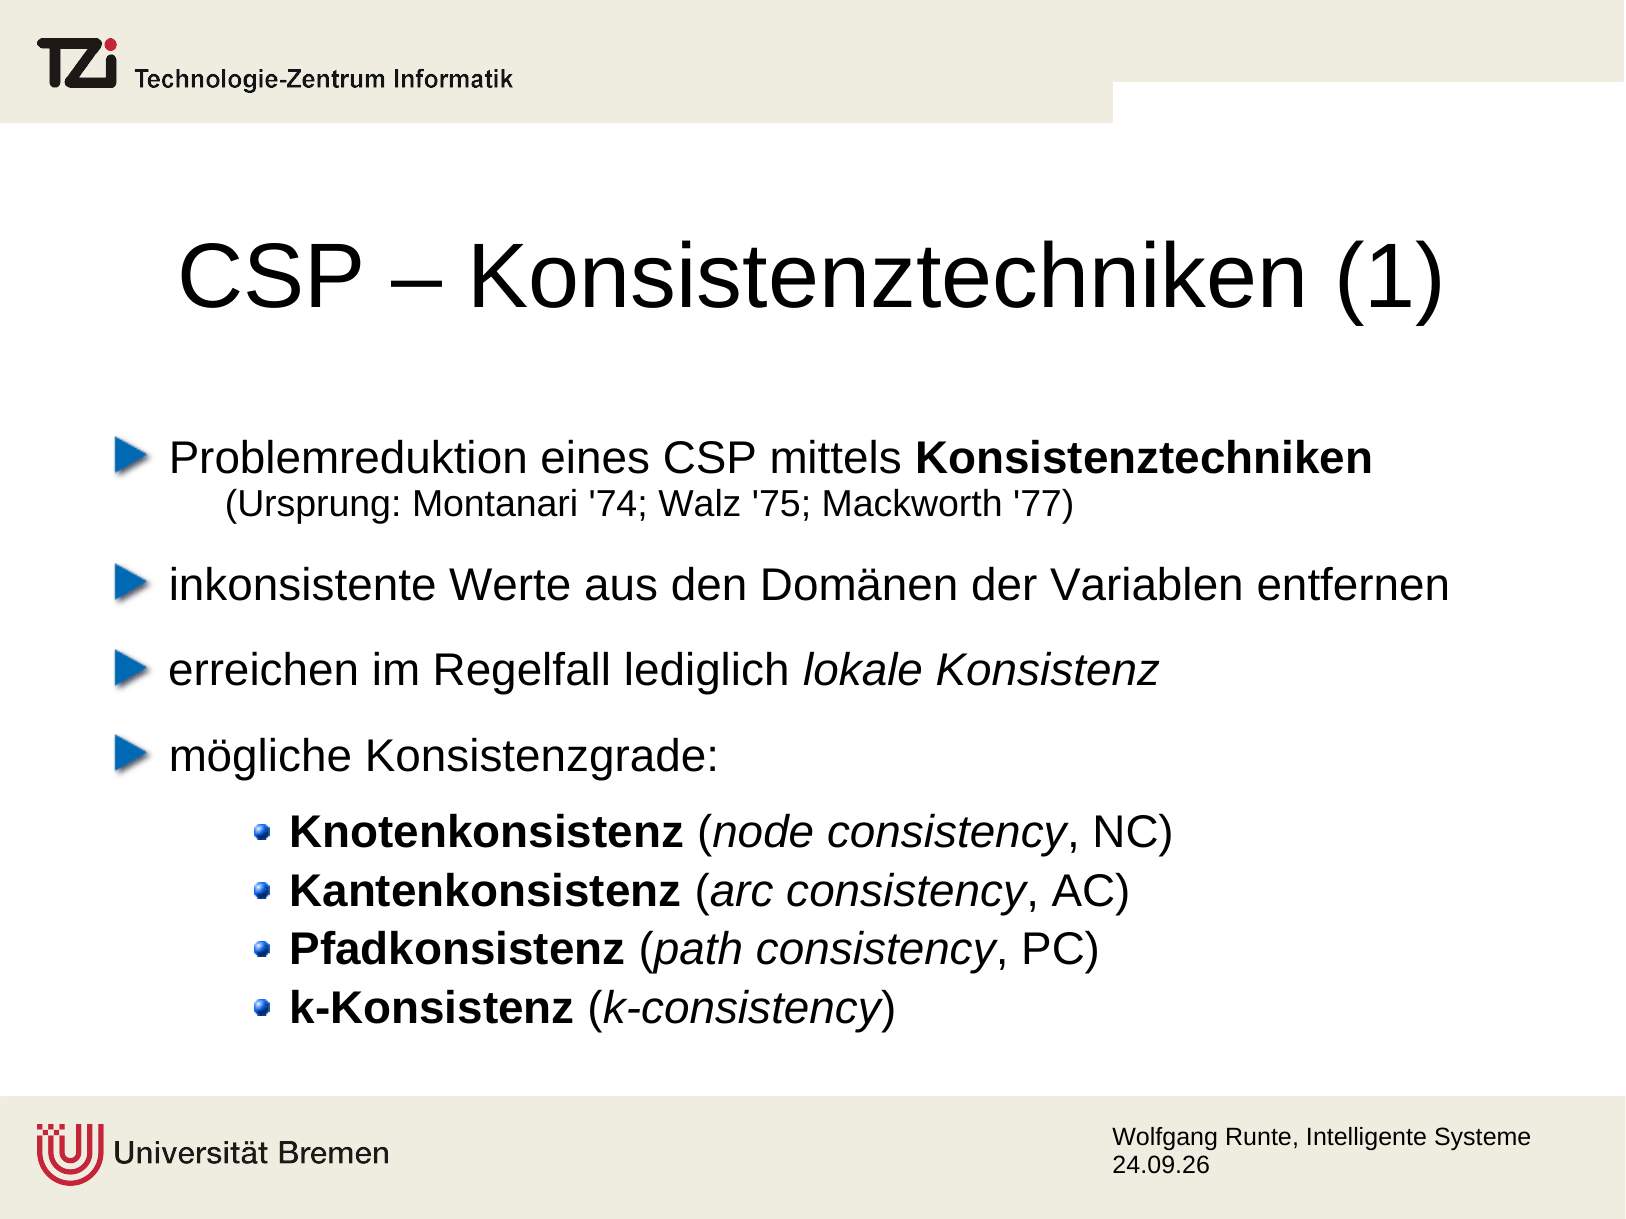

# CSP – Konsistenztechniken (1)
Problemreduktion eines CSP mittels Konsistenztechniken (Ursprung: Montanari '74; Walz '75; Mackworth '77)
inkonsistente Werte aus den Domänen der Variablen entfernen
erreichen im Regelfall lediglich lokale Konsistenz
mögliche Konsistenzgrade:
Knotenkonsistenz (node consistency, NC)
Kantenkonsistenz (arc consistency, AC)
Pfadkonsistenz (path consistency, PC)
k-Konsistenz (k-consistency)